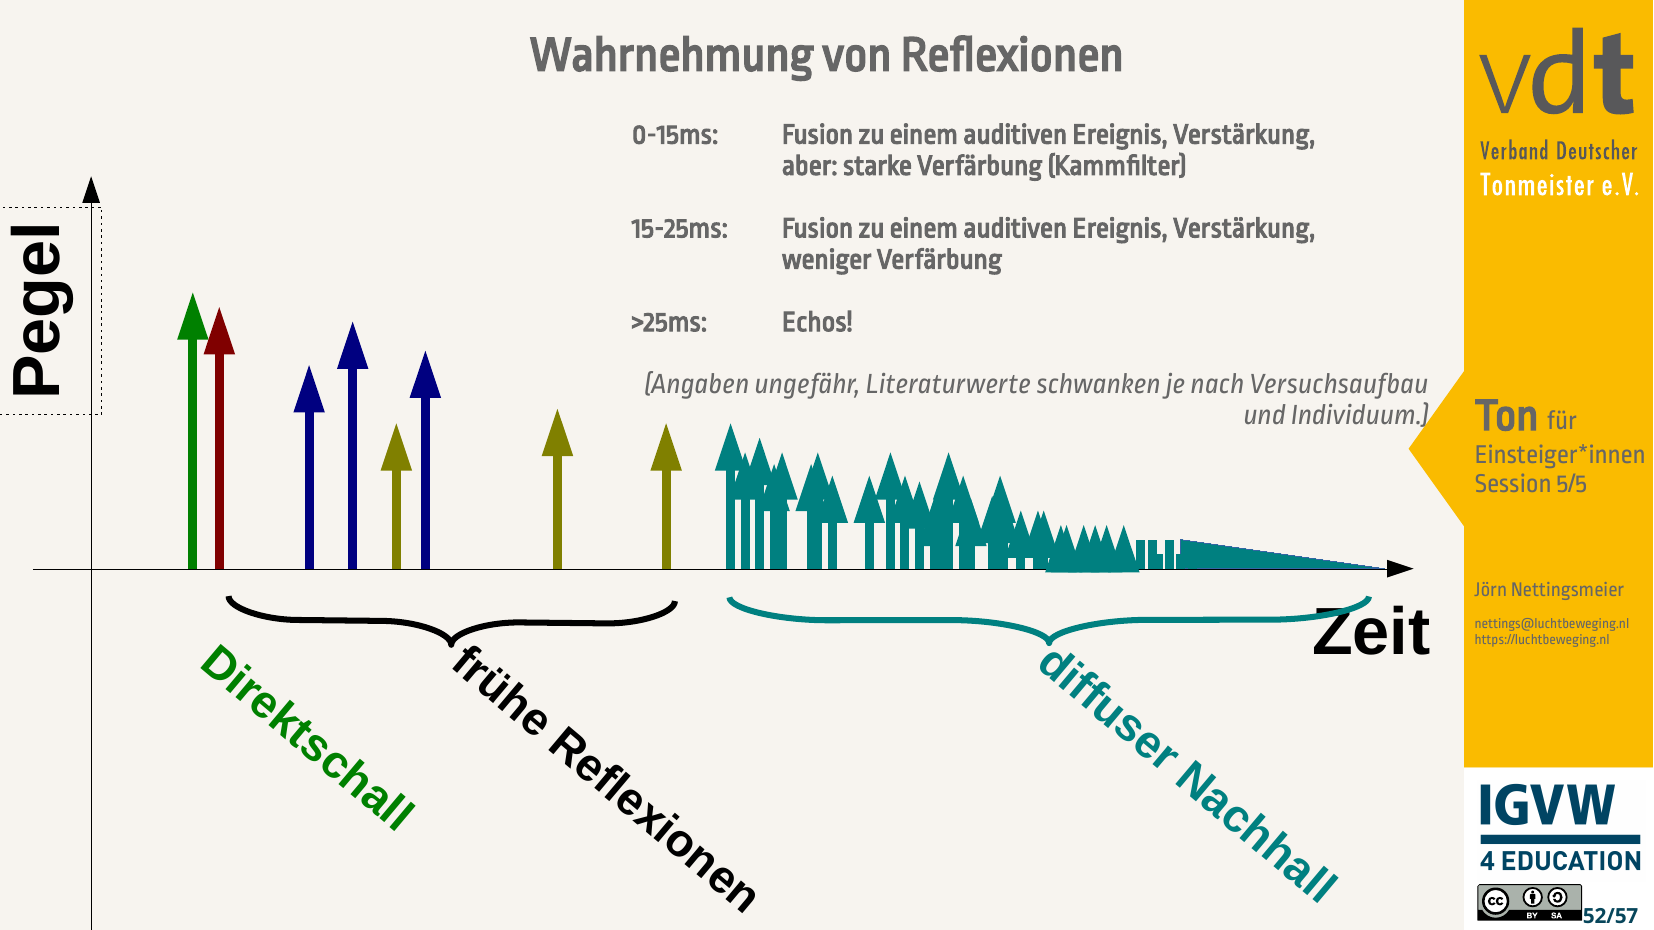

# Wahrnehmung von Reflexionen
0-15ms:	Fusion zu einem auditiven Ereignis, Verstärkung,
		aber: starke Verfärbung (Kammfilter)
15-25ms: 	Fusion zu einem auditiven Ereignis, Verstärkung,
		weniger Verfärbung
>25ms:	Echos!
(Angaben ungefähr, Literaturwerte schwanken je nach Versuchsaufbau und Individuum.)
Pegel
Zeit
Direktschall
diffuser Nachhall
frühe Reflexionen